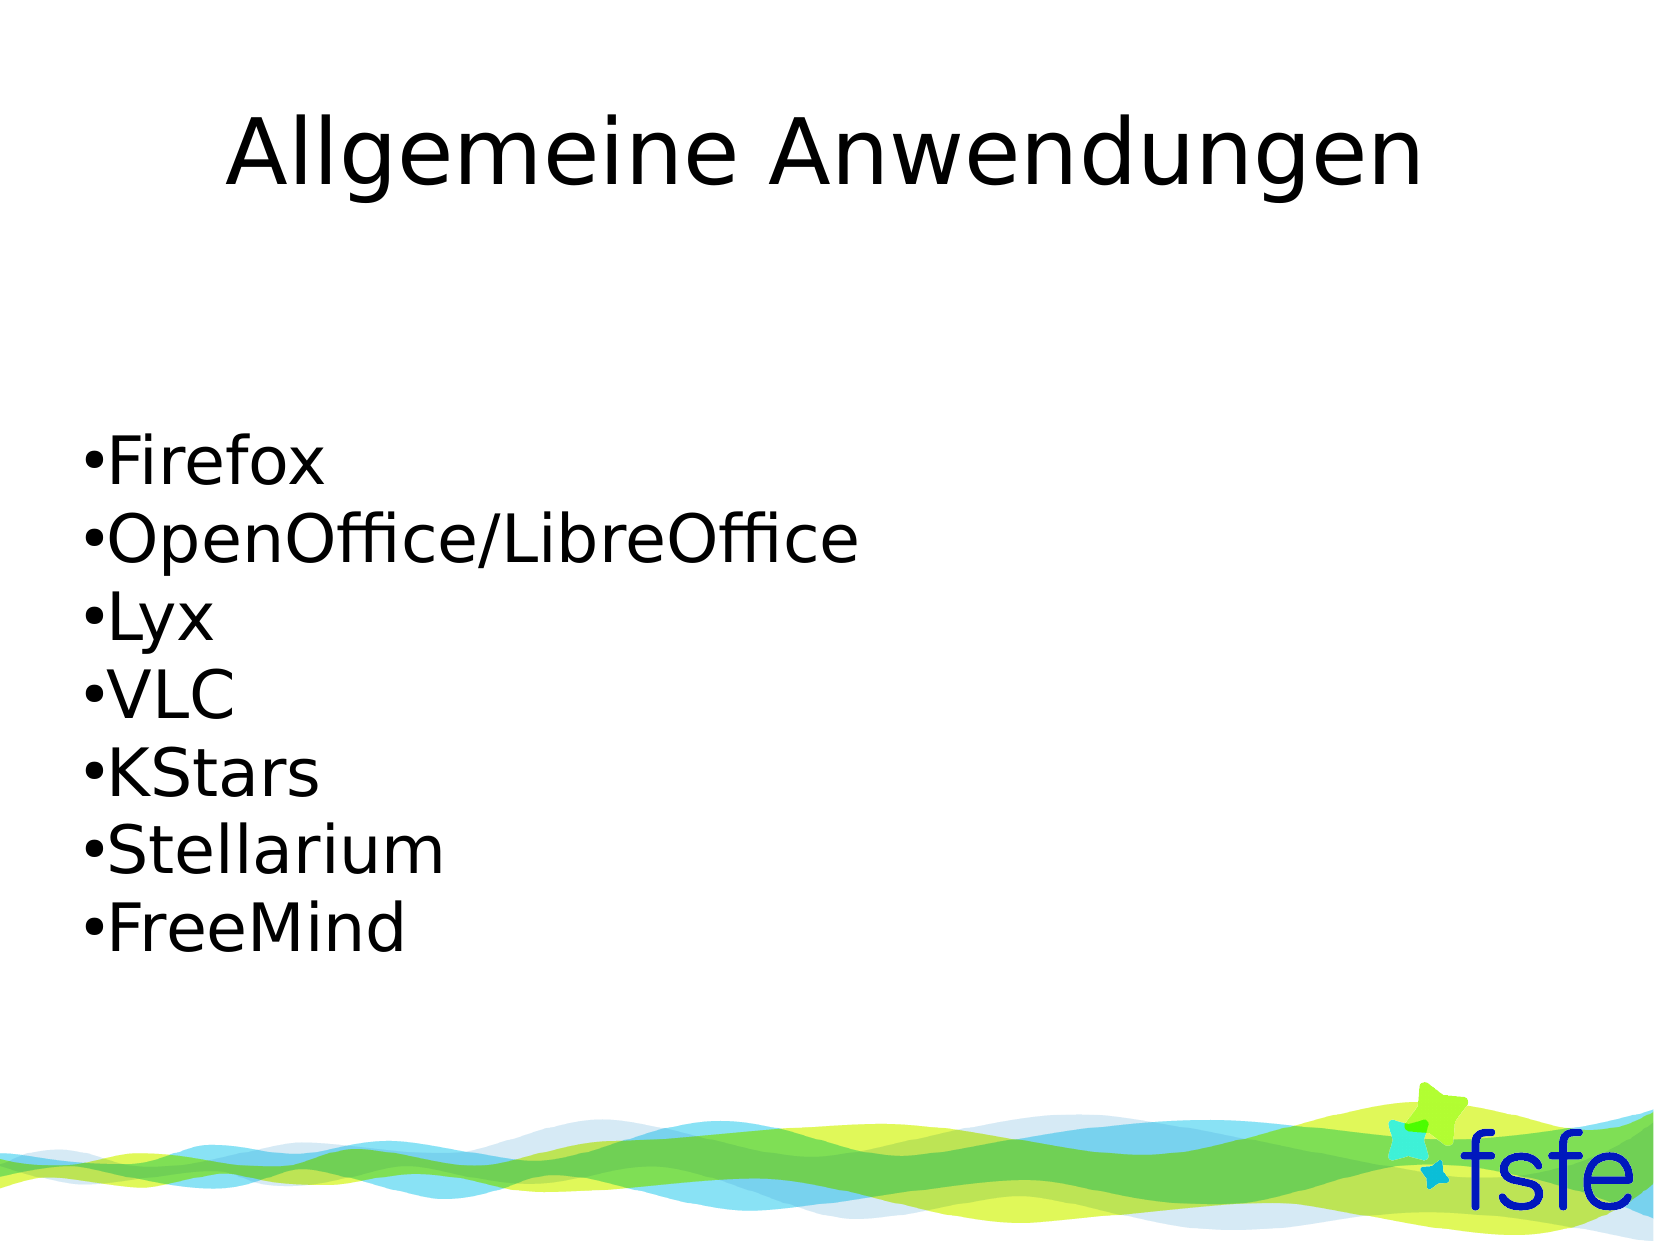

# Allgemeine Anwendungen
Firefox
OpenOffice/LibreOffice
Lyx
VLC
KStars
Stellarium
FreeMind